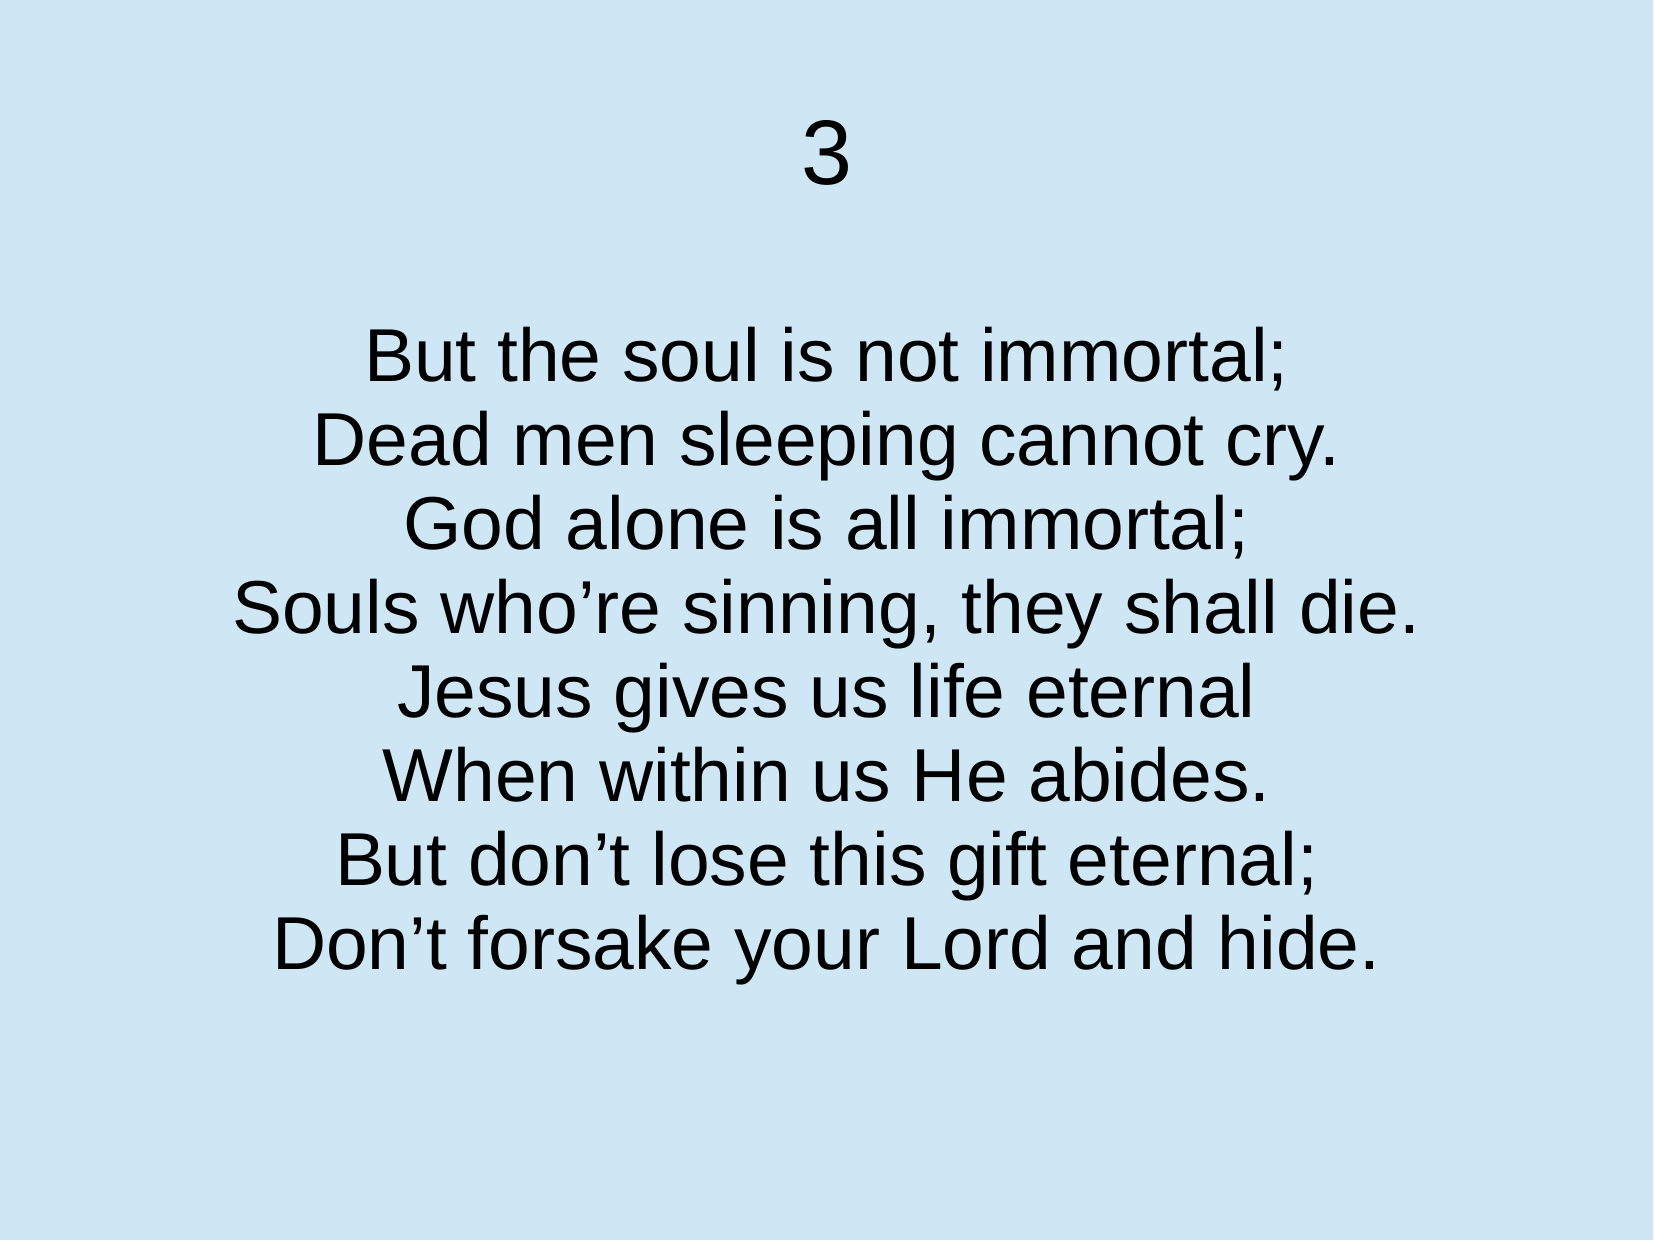

# 3
But the soul is not immortal;
Dead men sleeping cannot cry.
God alone is all immortal;
Souls who’re sinning, they shall die.
Jesus gives us life eternal
When within us He abides.
But don’t lose this gift eternal;
Don’t forsake your Lord and hide.